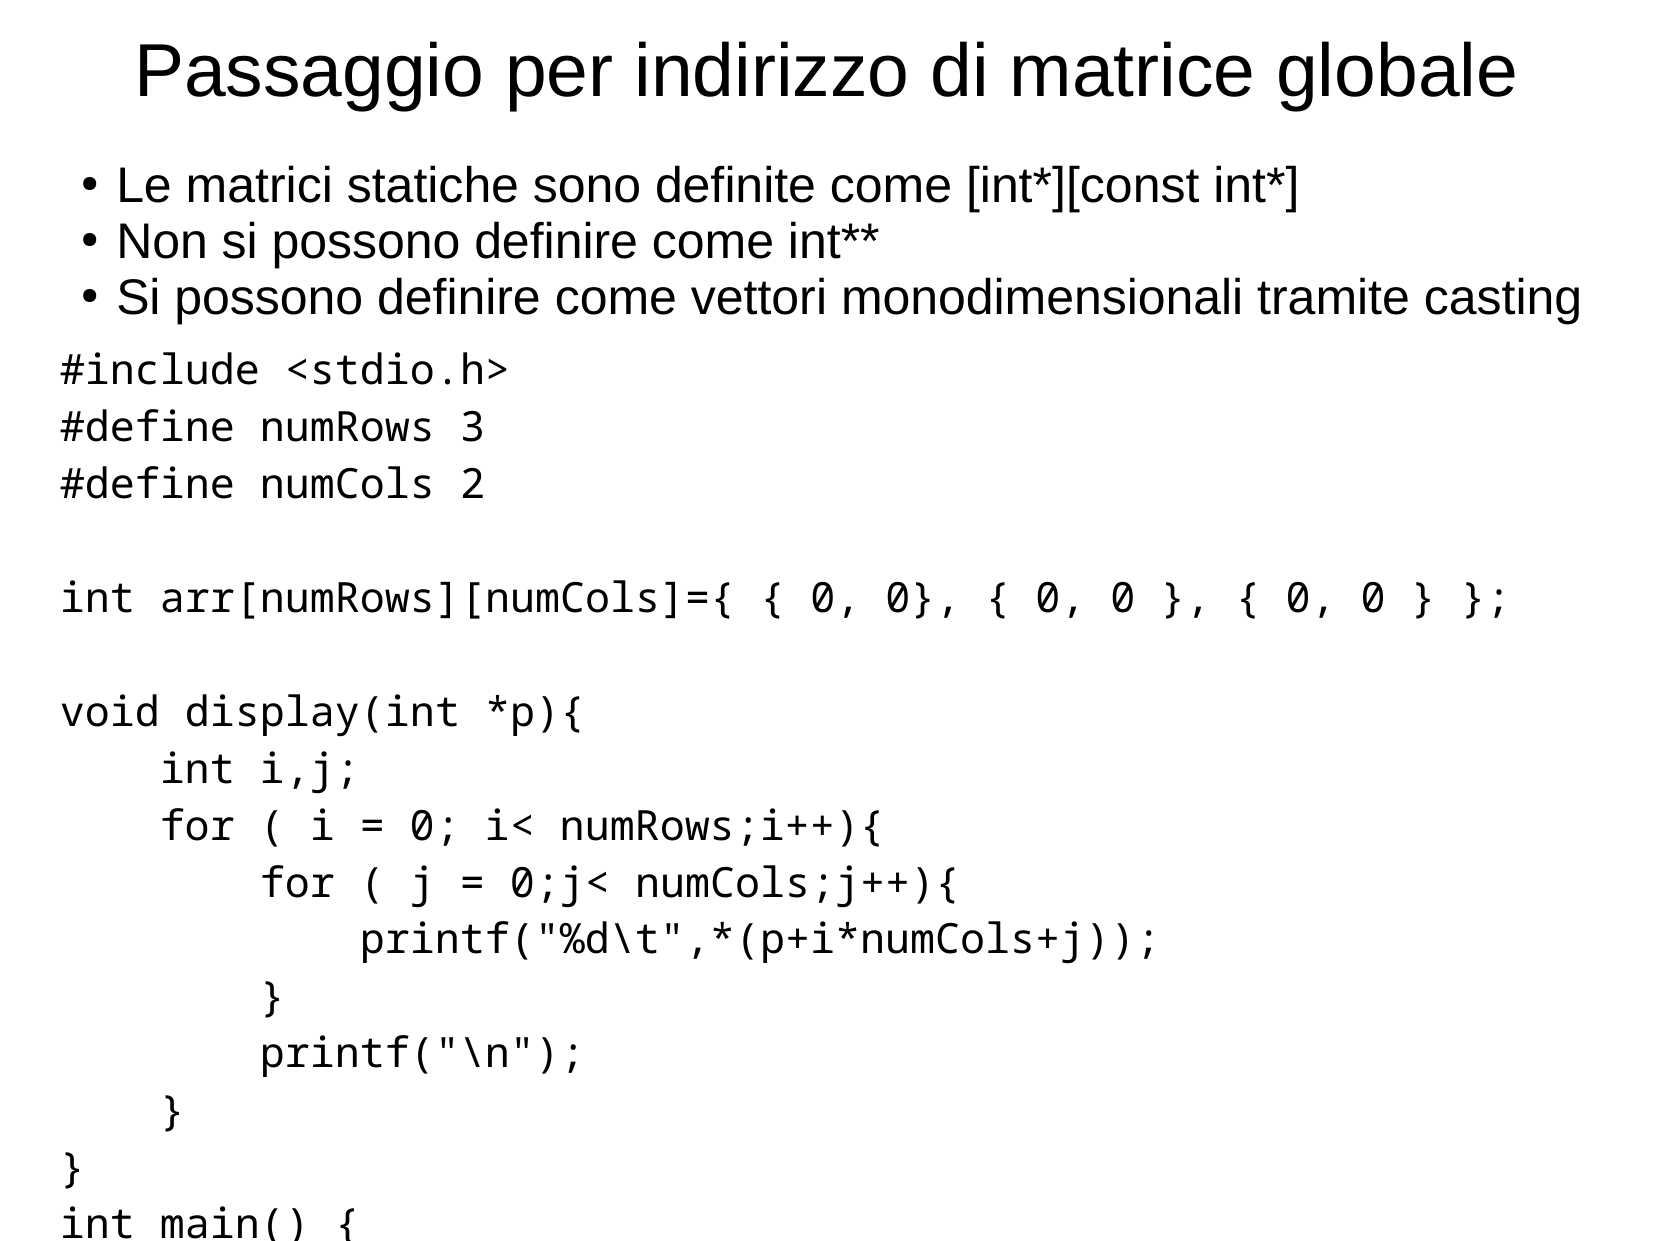

# Passaggio per indirizzo di matrice globale
Le matrici statiche sono definite come [int*][const int*]
Non si possono definire come int**
Si possono definire come vettori monodimensionali tramite casting
#include <stdio.h>
#define numRows 3
#define numCols 2
int arr[numRows][numCols]={ { 0, 0}, { 0, 0 }, { 0, 0 } };
void display(int *p){
 int i,j;
 for ( i = 0; i< numRows;i++){
 for ( j = 0;j< numCols;j++){
 printf("%d\t",*(p+i*numCols+j));
 }
 printf("\n");
 }
}
int main() {
 	display((int*)&arr[0][0]); // oppure display((int*)arr)
}